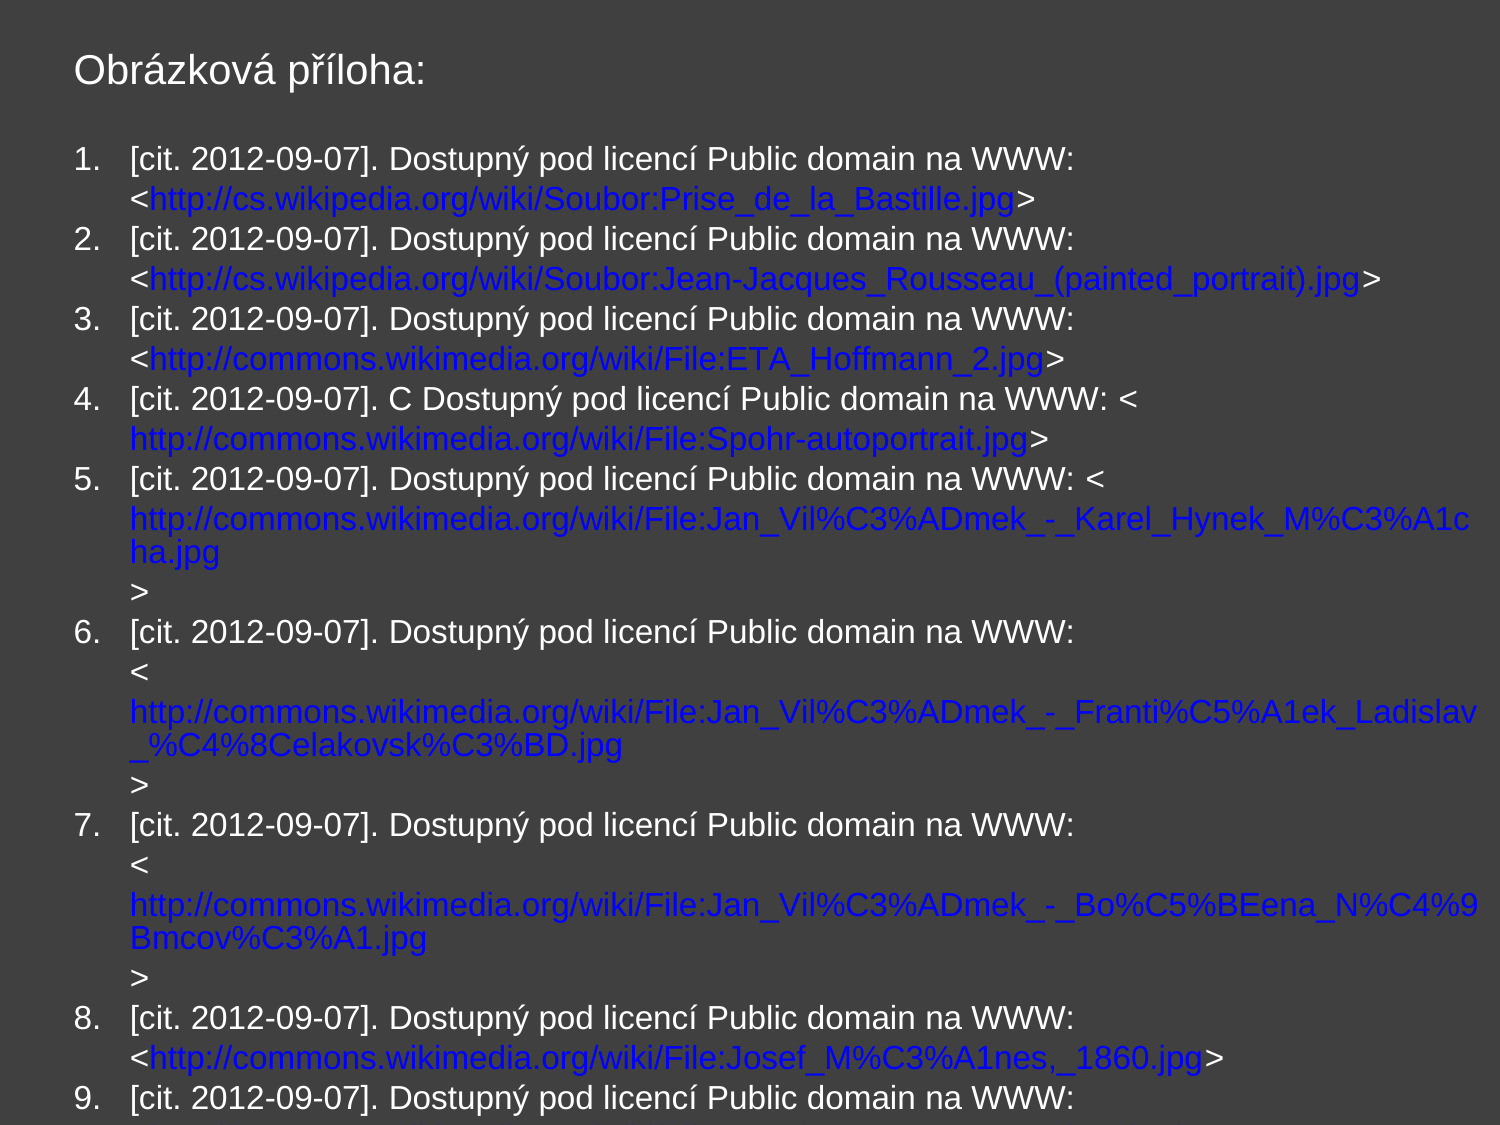

# Obrázková příloha:
[cit. 2012-09-07]. Dostupný pod licencí Public domain na WWW:
<http://cs.wikipedia.org/wiki/Soubor:Prise_de_la_Bastille.jpg>
[cit. 2012-09-07]. Dostupný pod licencí Public domain na WWW:
<http://cs.wikipedia.org/wiki/Soubor:Jean-Jacques_Rousseau_(painted_portrait).jpg>
[cit. 2012-09-07]. Dostupný pod licencí Public domain na WWW:
<http://commons.wikimedia.org/wiki/File:ETA_Hoffmann_2.jpg>
[cit. 2012-09-07]. C Dostupný pod licencí Public domain na WWW: <http://commons.wikimedia.org/wiki/File:Spohr-autoportrait.jpg>
[cit. 2012-09-07]. Dostupný pod licencí Public domain na WWW: <http://commons.wikimedia.org/wiki/File:Jan_Vil%C3%ADmek_-_Karel_Hynek_M%C3%A1cha.jpg>
[cit. 2012-09-07]. Dostupný pod licencí Public domain na WWW:
<http://commons.wikimedia.org/wiki/File:Jan_Vil%C3%ADmek_-_Franti%C5%A1ek_Ladislav_%C4%8Celakovsk%C3%BD.jpg>
[cit. 2012-09-07]. Dostupný pod licencí Public domain na WWW:
<http://commons.wikimedia.org/wiki/File:Jan_Vil%C3%ADmek_-_Bo%C5%BEena_N%C4%9Bmcov%C3%A1.jpg>
[cit. 2012-09-07]. Dostupný pod licencí Public domain na WWW:
<http://commons.wikimedia.org/wiki/File:Josef_M%C3%A1nes,_1860.jpg>
[cit. 2012-09-07]. Dostupný pod licencí Public domain na WWW:
<http://commons.wikimedia.org/wiki/File:Josef_M%C3%A1nes_kresba.jpg>